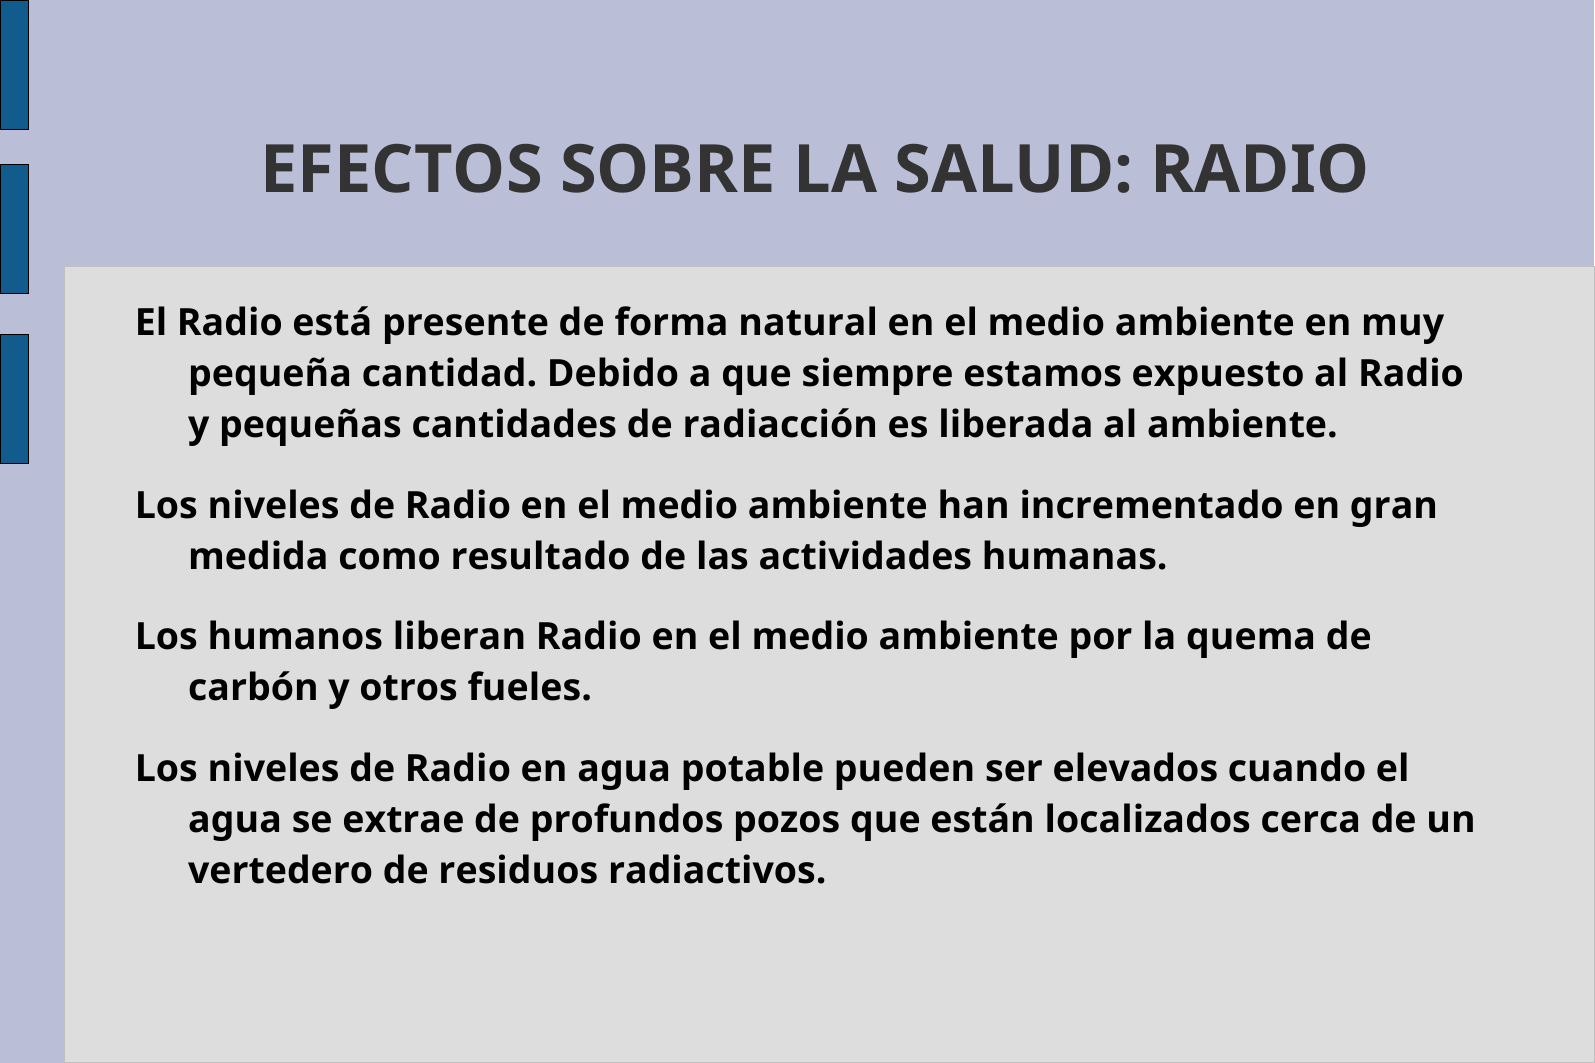

# EFECTOS SOBRE LA SALUD: RADIO
El Radio está presente de forma natural en el medio ambiente en muy pequeña cantidad. Debido a que siempre estamos expuesto al Radio y pequeñas cantidades de radiacción es liberada al ambiente.
Los niveles de Radio en el medio ambiente han incrementado en gran medida como resultado de las actividades humanas.
Los humanos liberan Radio en el medio ambiente por la quema de carbón y otros fueles.
Los niveles de Radio en agua potable pueden ser elevados cuando el agua se extrae de profundos pozos que están localizados cerca de un vertedero de residuos radiactivos.